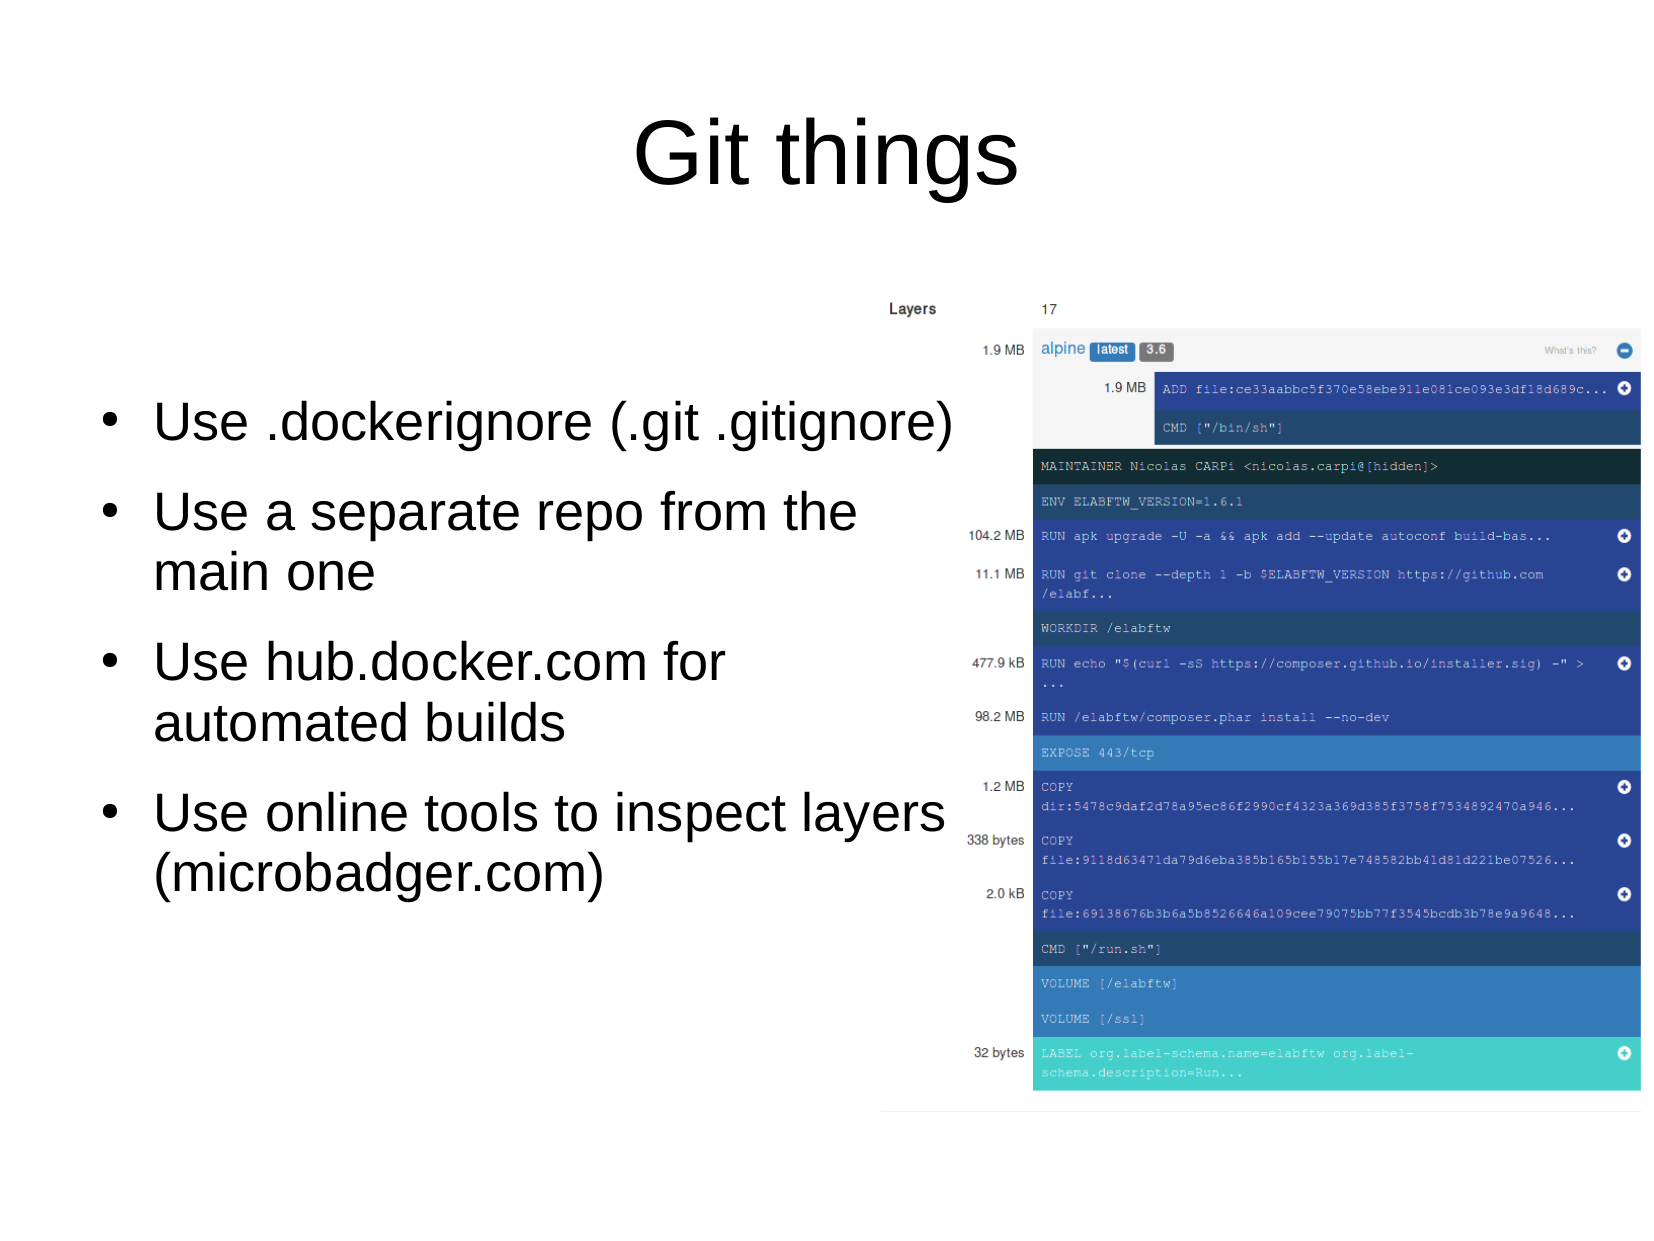

# Git things
Use .dockerignore (.git .gitignore)
Use a separate repo from the main one
Use hub.docker.com for automated builds
Use online tools to inspect layers (microbadger.com)